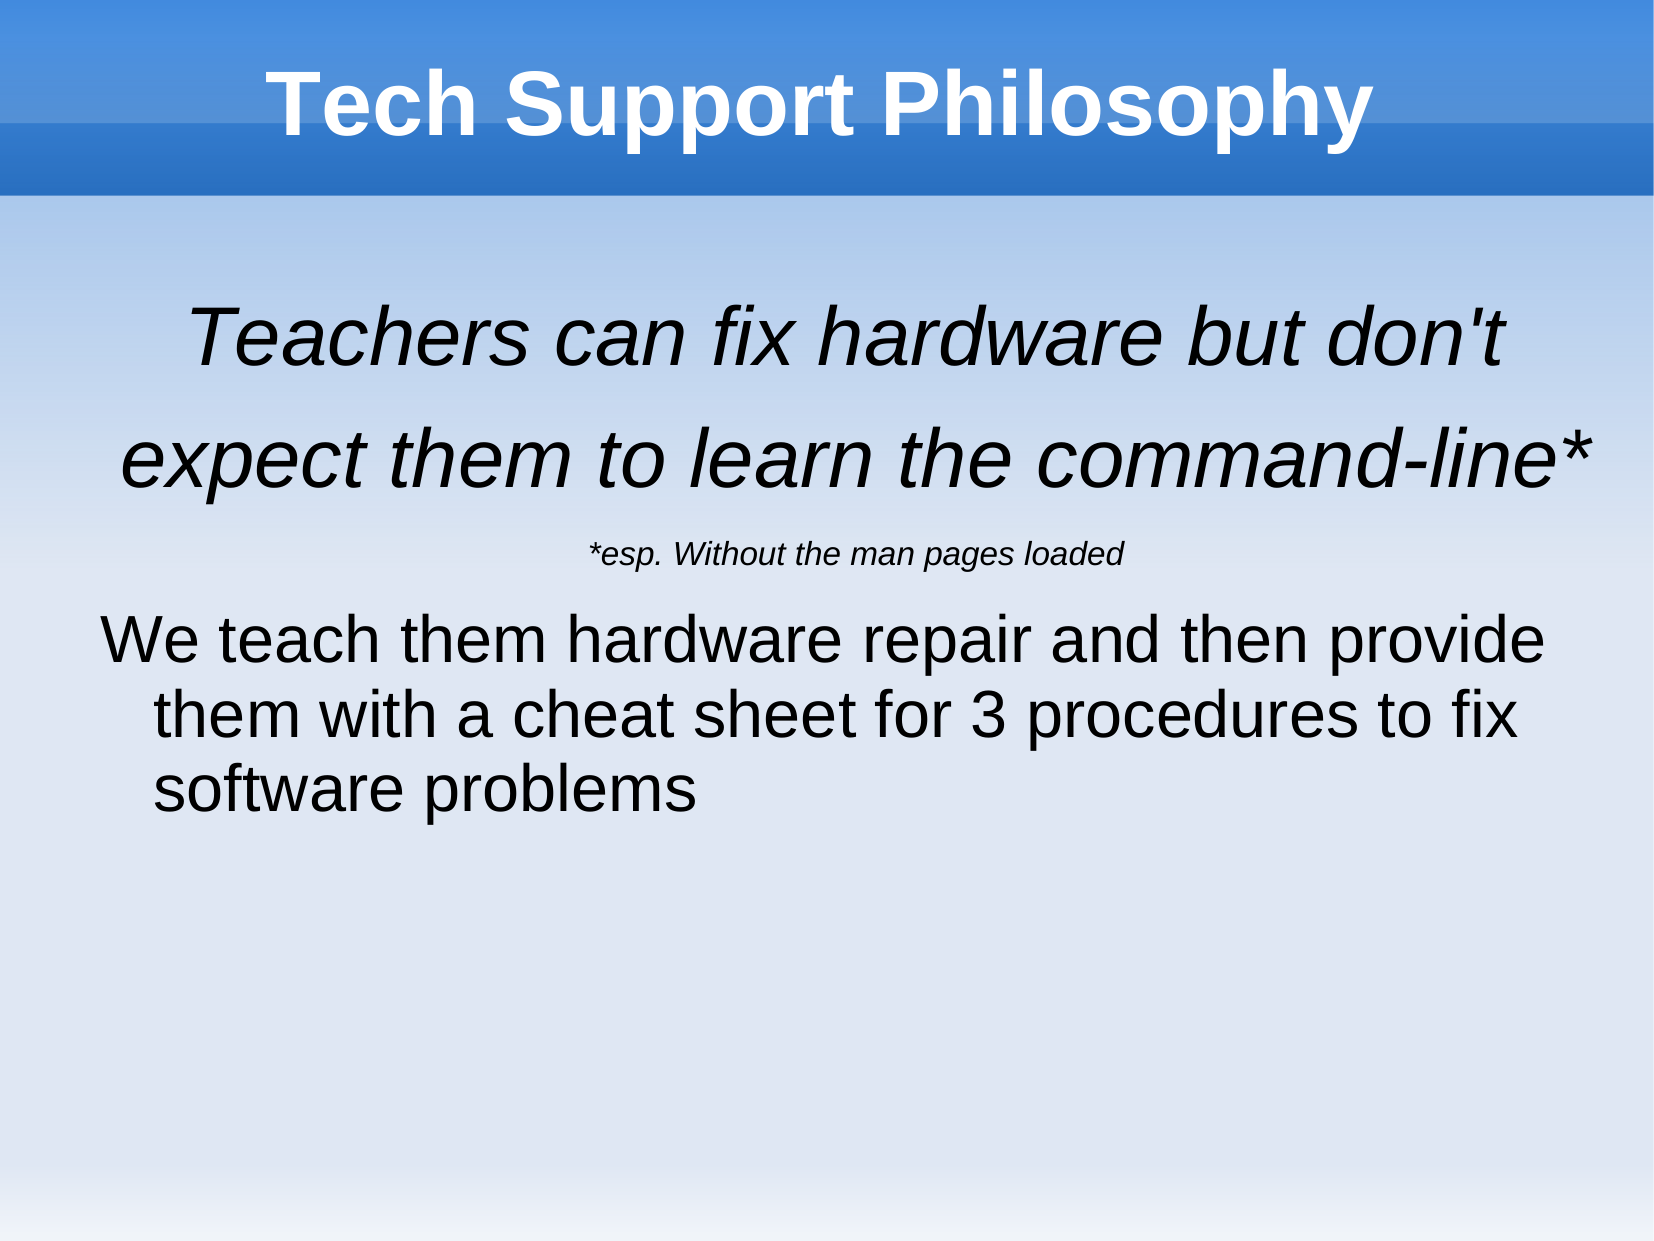

# Tech Support Philosophy
Teachers can fix hardware but don't
expect them to learn the command-line*
*esp. Without the man pages loaded
We teach them hardware repair and then provide them with a cheat sheet for 3 procedures to fix software problems